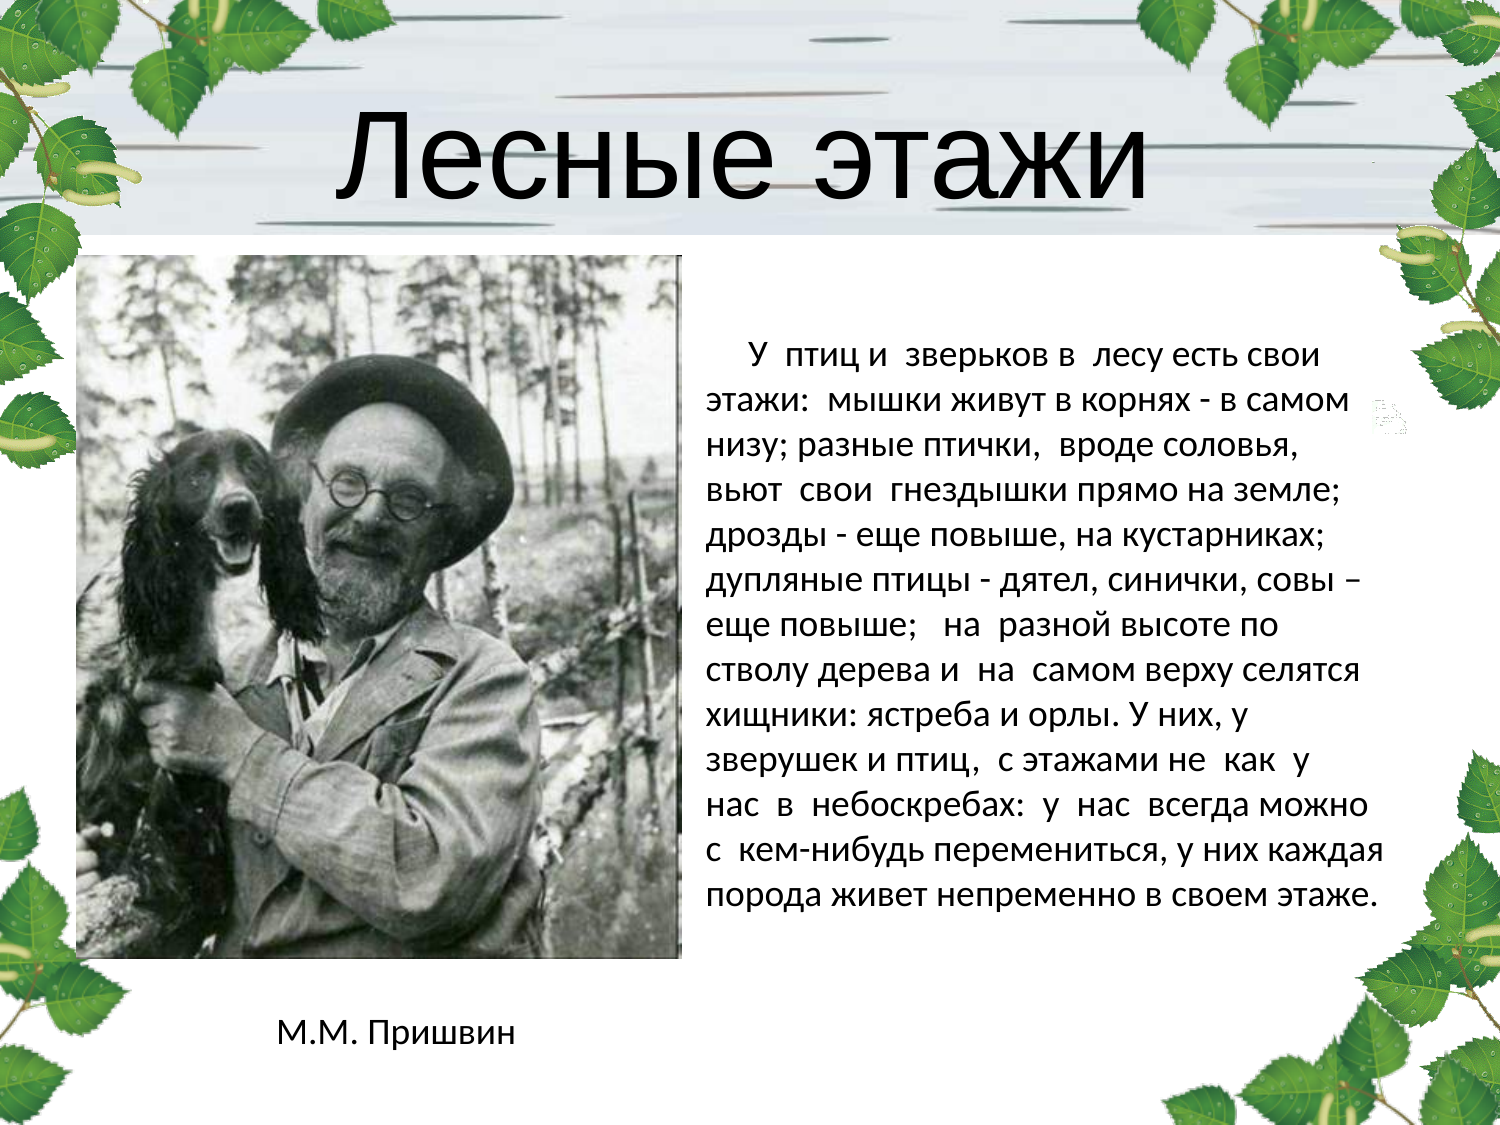

Лесные этажи
 У  птиц и  зверьков в  лесу есть свои этажи:  мышки живут в корнях - в самом  низу; разные птички,  вроде соловья,  вьют  свои  гнездышки прямо на земле; дрозды - еще повыше, на кустарниках; дупляные птицы - дятел, синички, совы – еще повыше;   на  разной высоте по  стволу дерева и  на  самом верху селятся хищники: ястреба и орлы. У них, у зверушек и птиц,  с этажами не  как  у  нас  в  небоскребах:  у  нас  всегда можно с  кем-нибудь перемениться, у них каждая порода живет непременно в своем этаже.
М.М. Пришвин